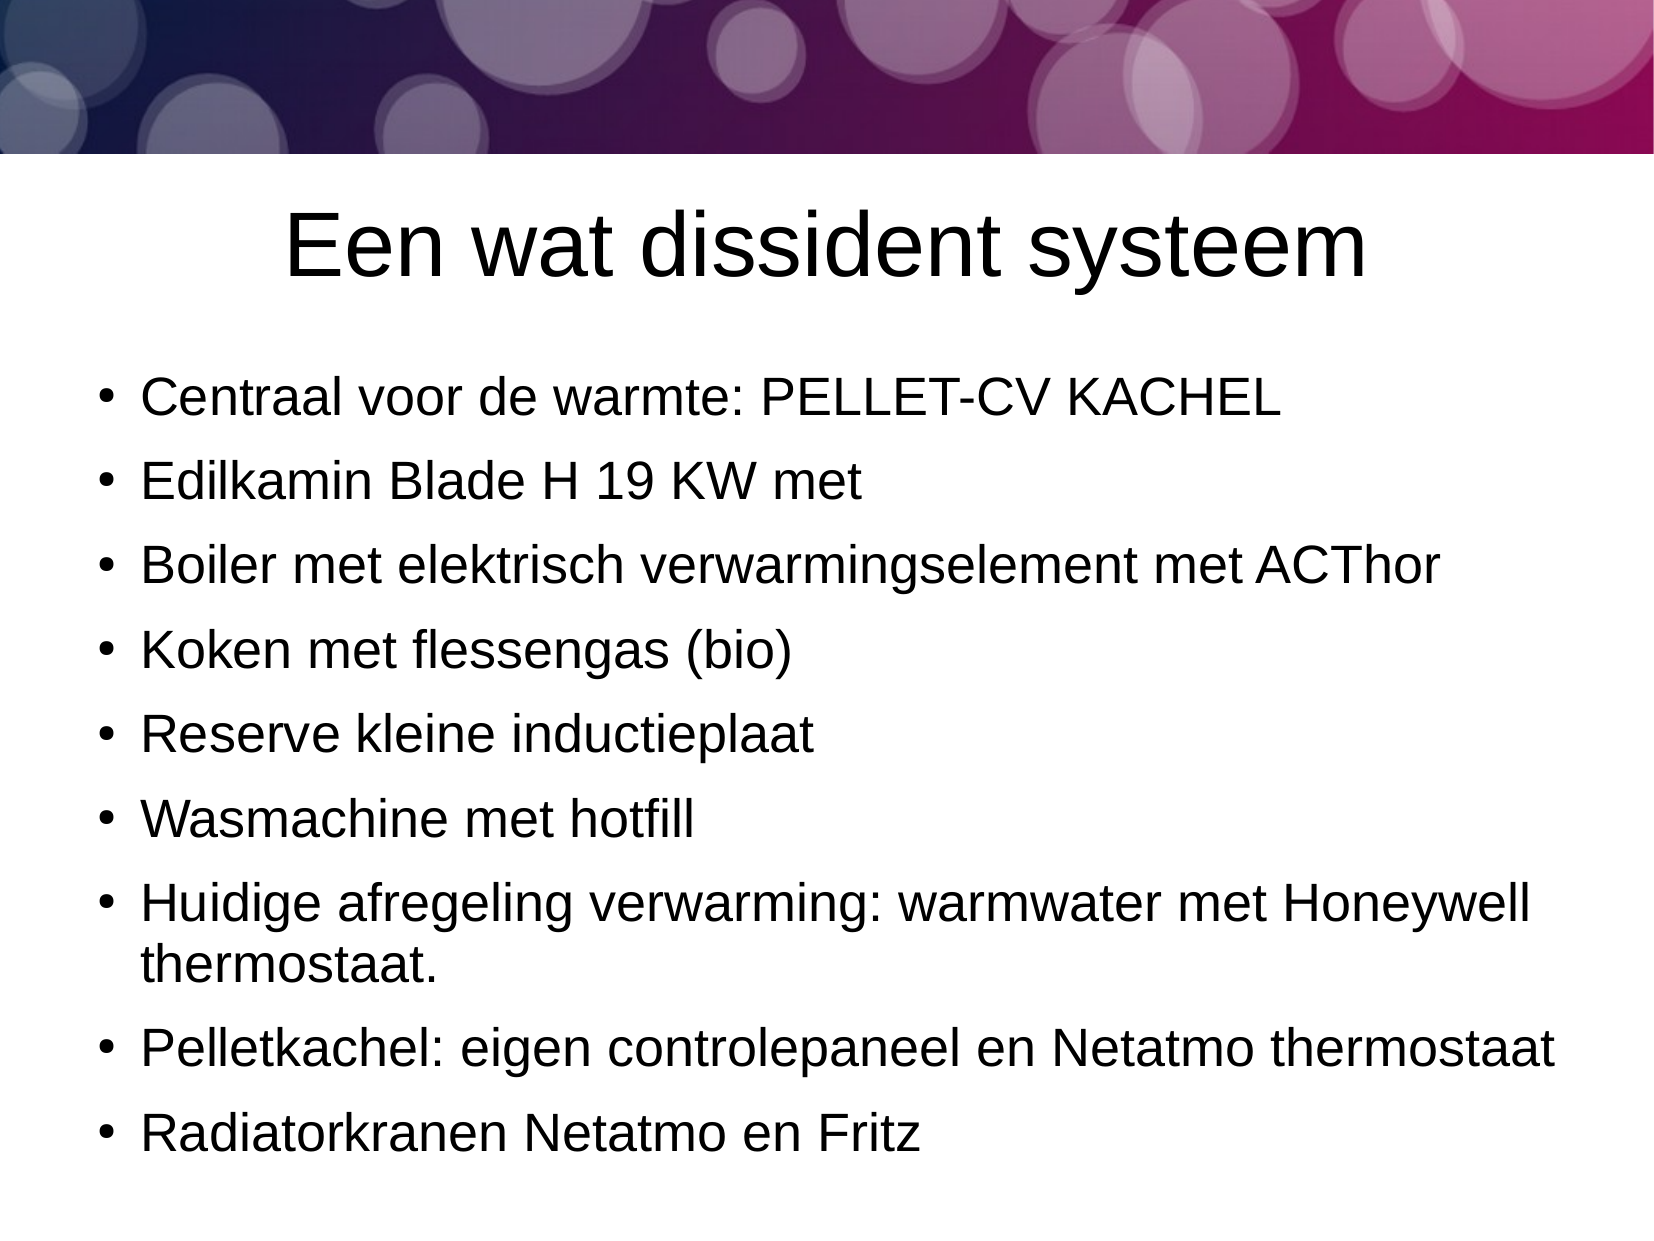

# Een wat dissident systeem
Centraal voor de warmte: PELLET-CV KACHEL
Edilkamin Blade H 19 KW met
Boiler met elektrisch verwarmingselement met ACThor
Koken met flessengas (bio)
Reserve kleine inductieplaat
Wasmachine met hotfill
Huidige afregeling verwarming: warmwater met Honeywell thermostaat.
Pelletkachel: eigen controlepaneel en Netatmo thermostaat
Radiatorkranen Netatmo en Fritz